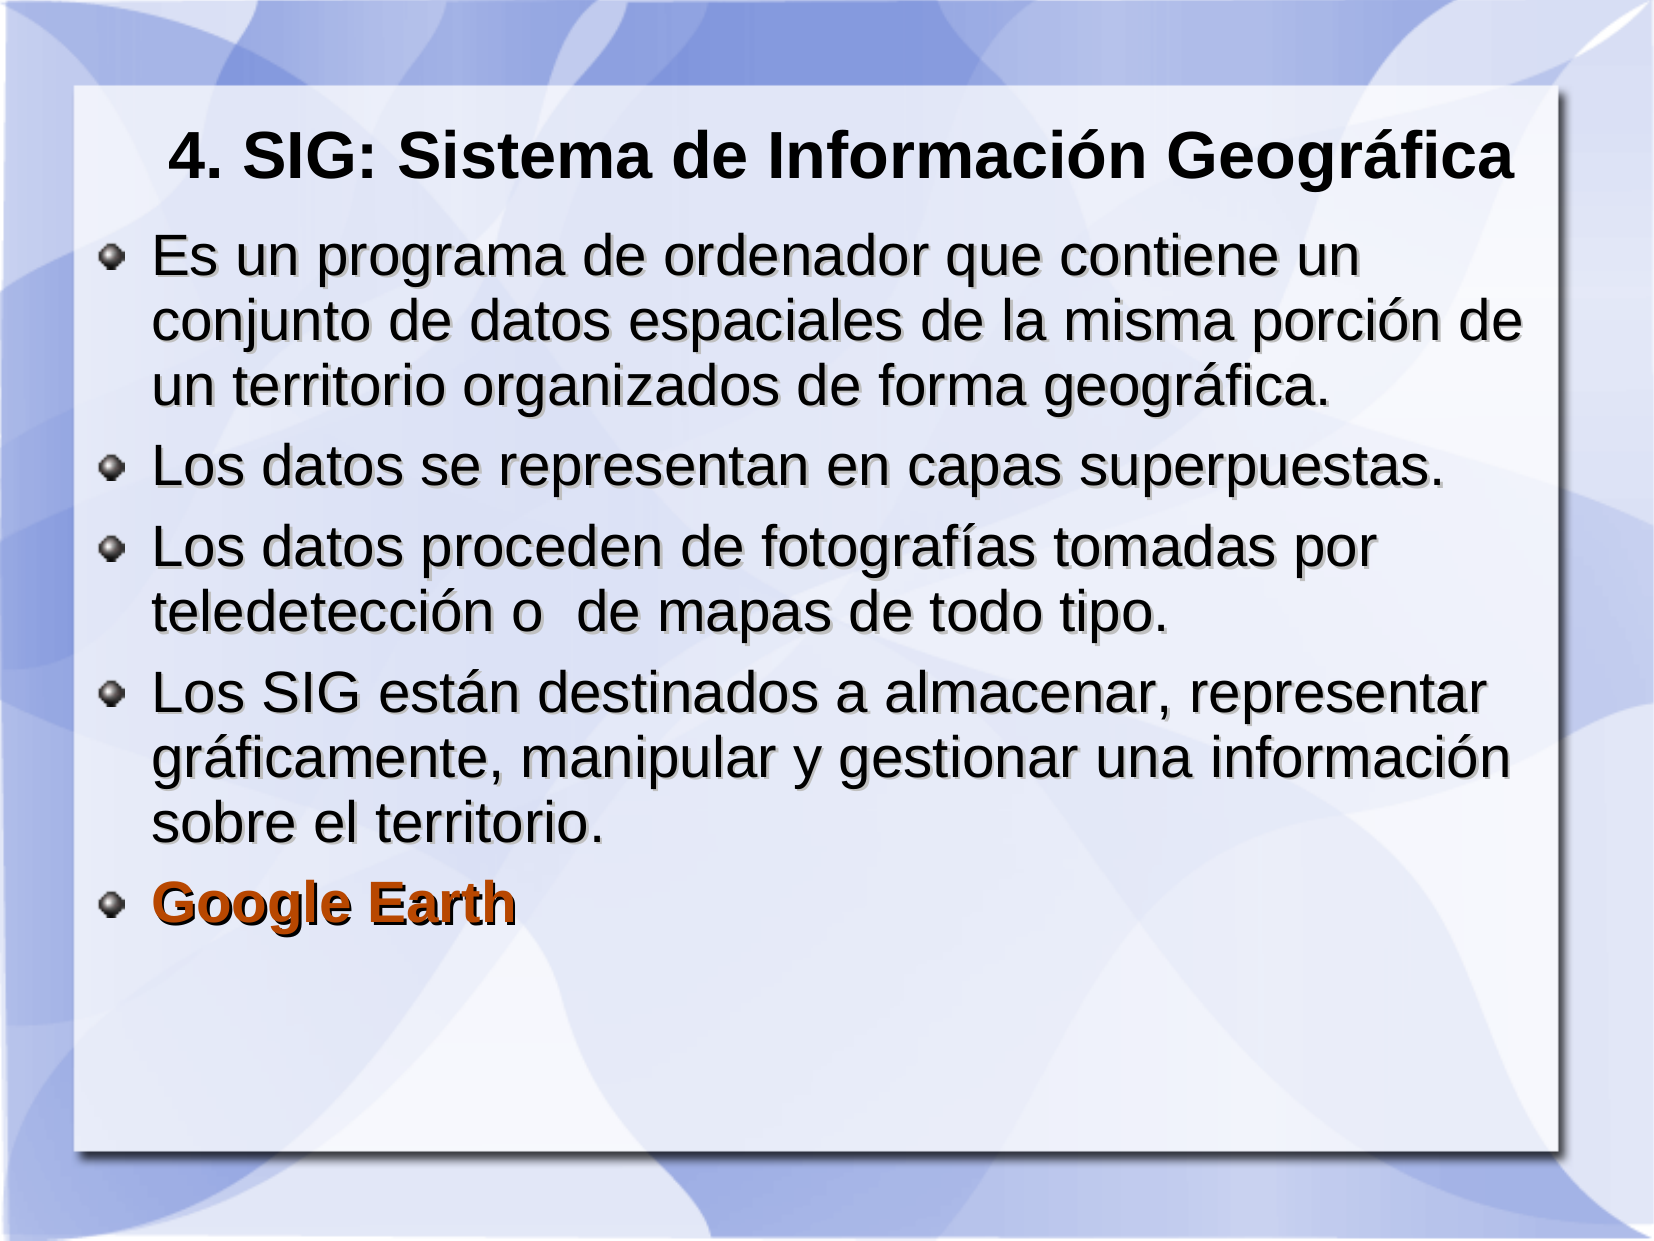

# 4. SIG: Sistema de Información Geográfica
Es un programa de ordenador que contiene un conjunto de datos espaciales de la misma porción de un territorio organizados de forma geográfica.
Los datos se representan en capas superpuestas.
Los datos proceden de fotografías tomadas por teledetección o de mapas de todo tipo.
Los SIG están destinados a almacenar, representar gráficamente, manipular y gestionar una información sobre el territorio.
Google Earth